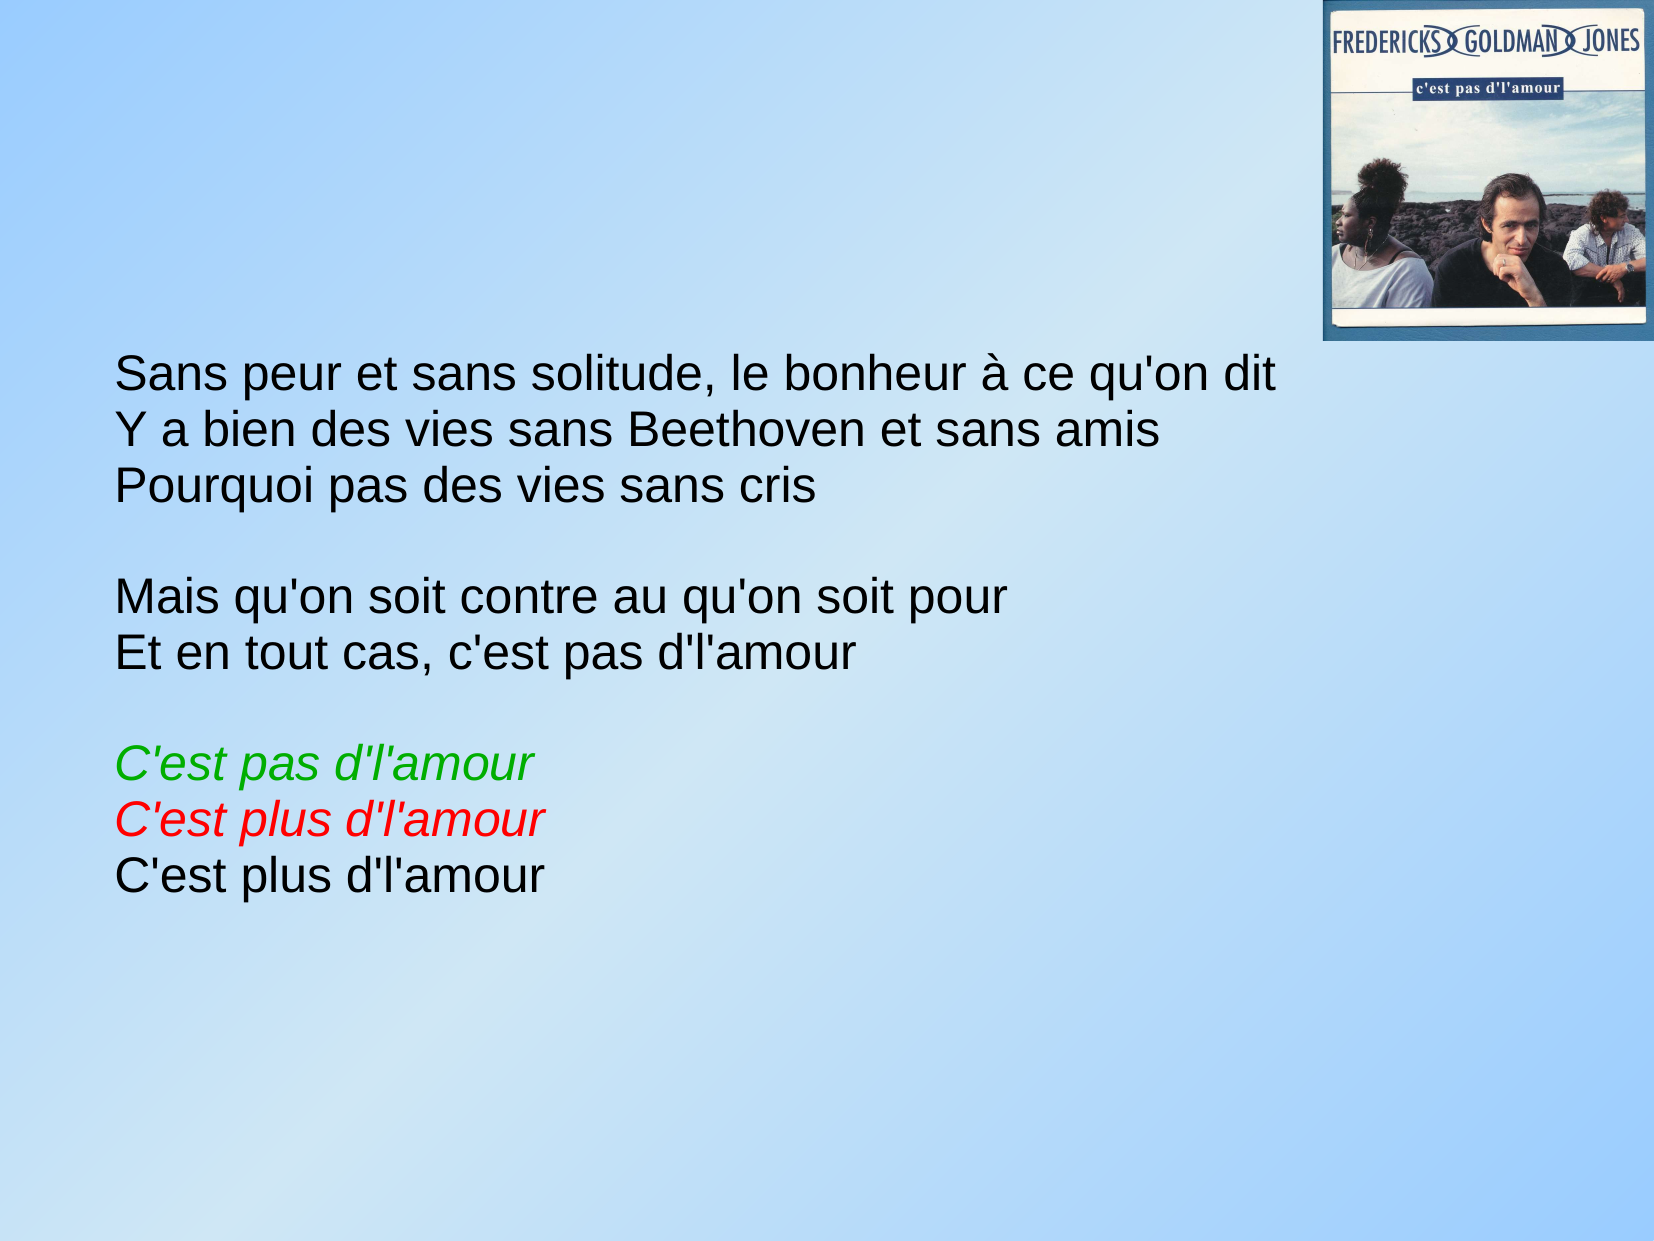

Sans peur et sans solitude, le bonheur à ce qu'on dit
Y a bien des vies sans Beethoven et sans amis
Pourquoi pas des vies sans cris
Mais qu'on soit contre au qu'on soit pour
Et en tout cas, c'est pas d'l'amour
C'est pas d'l'amour
C'est plus d'l'amour
C'est plus d'l'amour